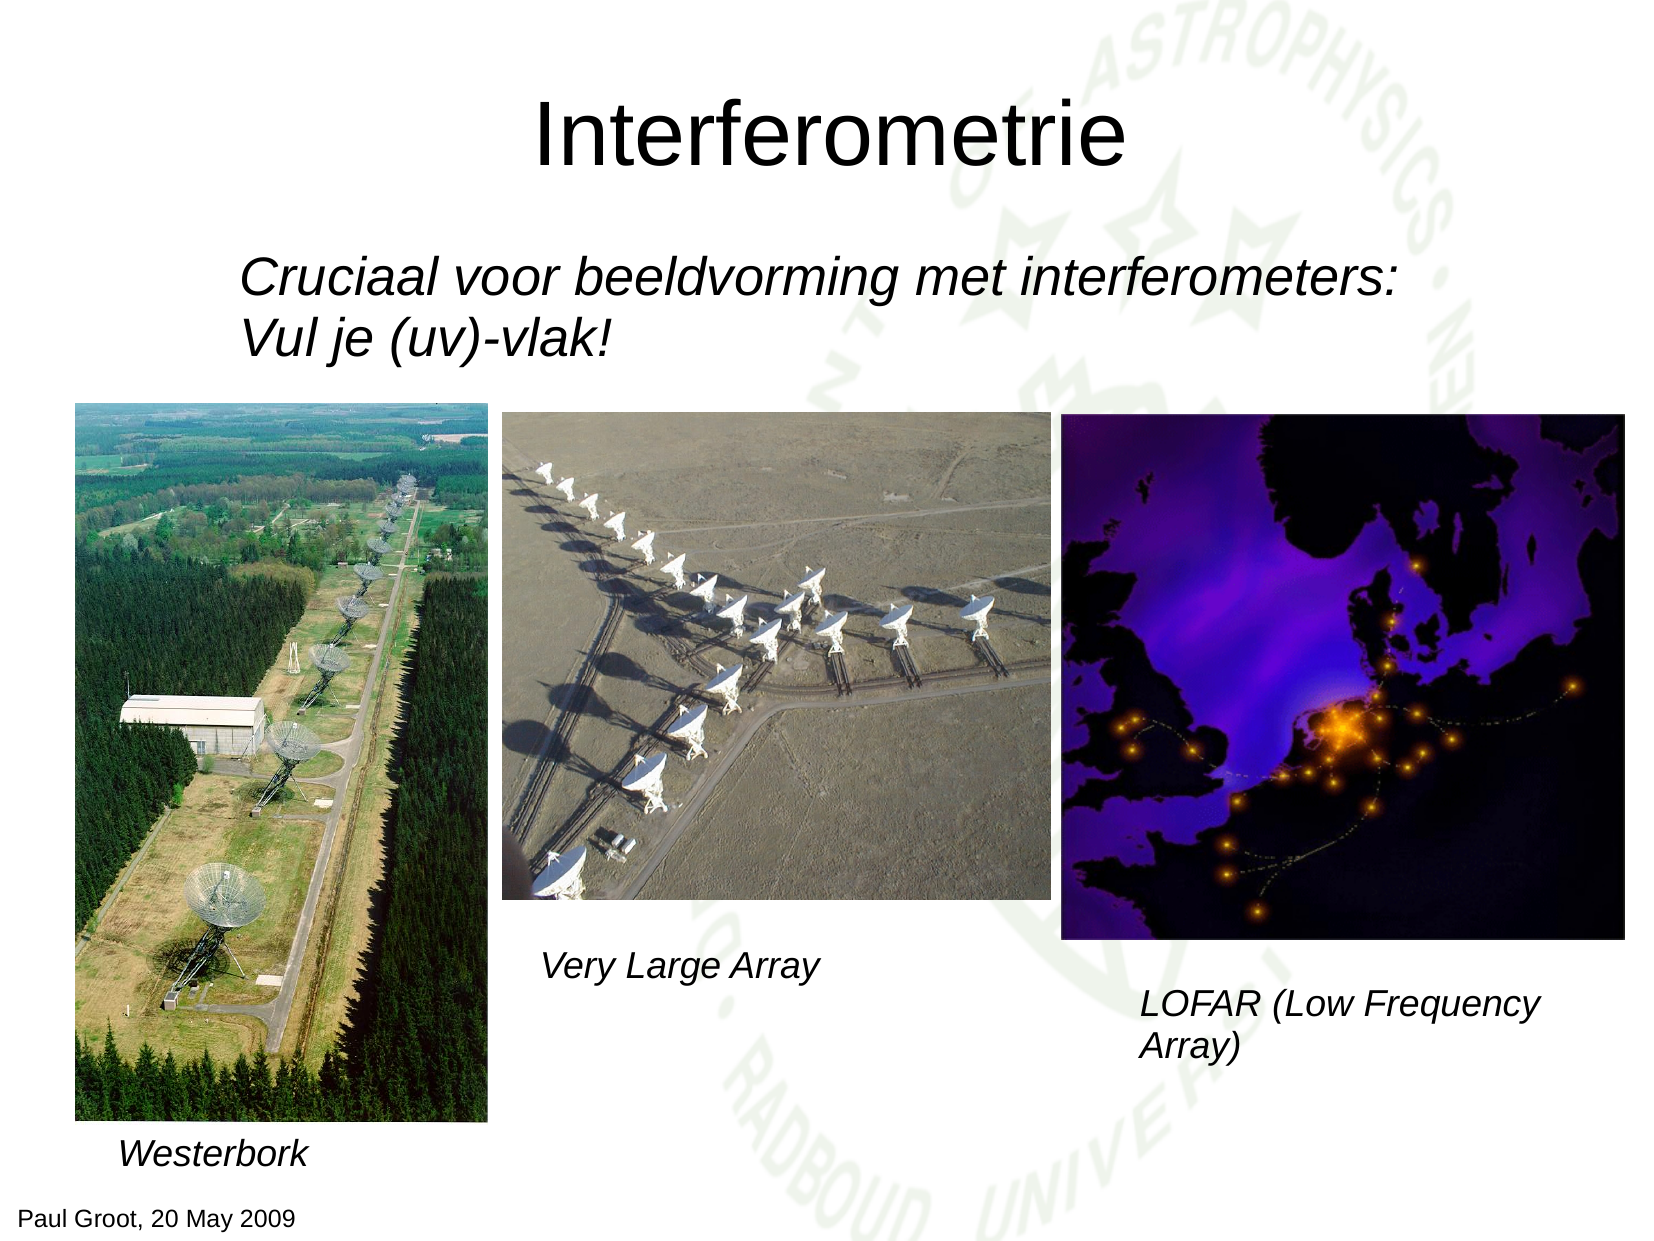

# Interferometrie
Cruciaal voor beeldvorming met interferometers:
Vul je (uv)-vlak!
Very Large Array
LOFAR (Low Frequency
Array)
Westerbork
Paul Groot, 20 May 2009